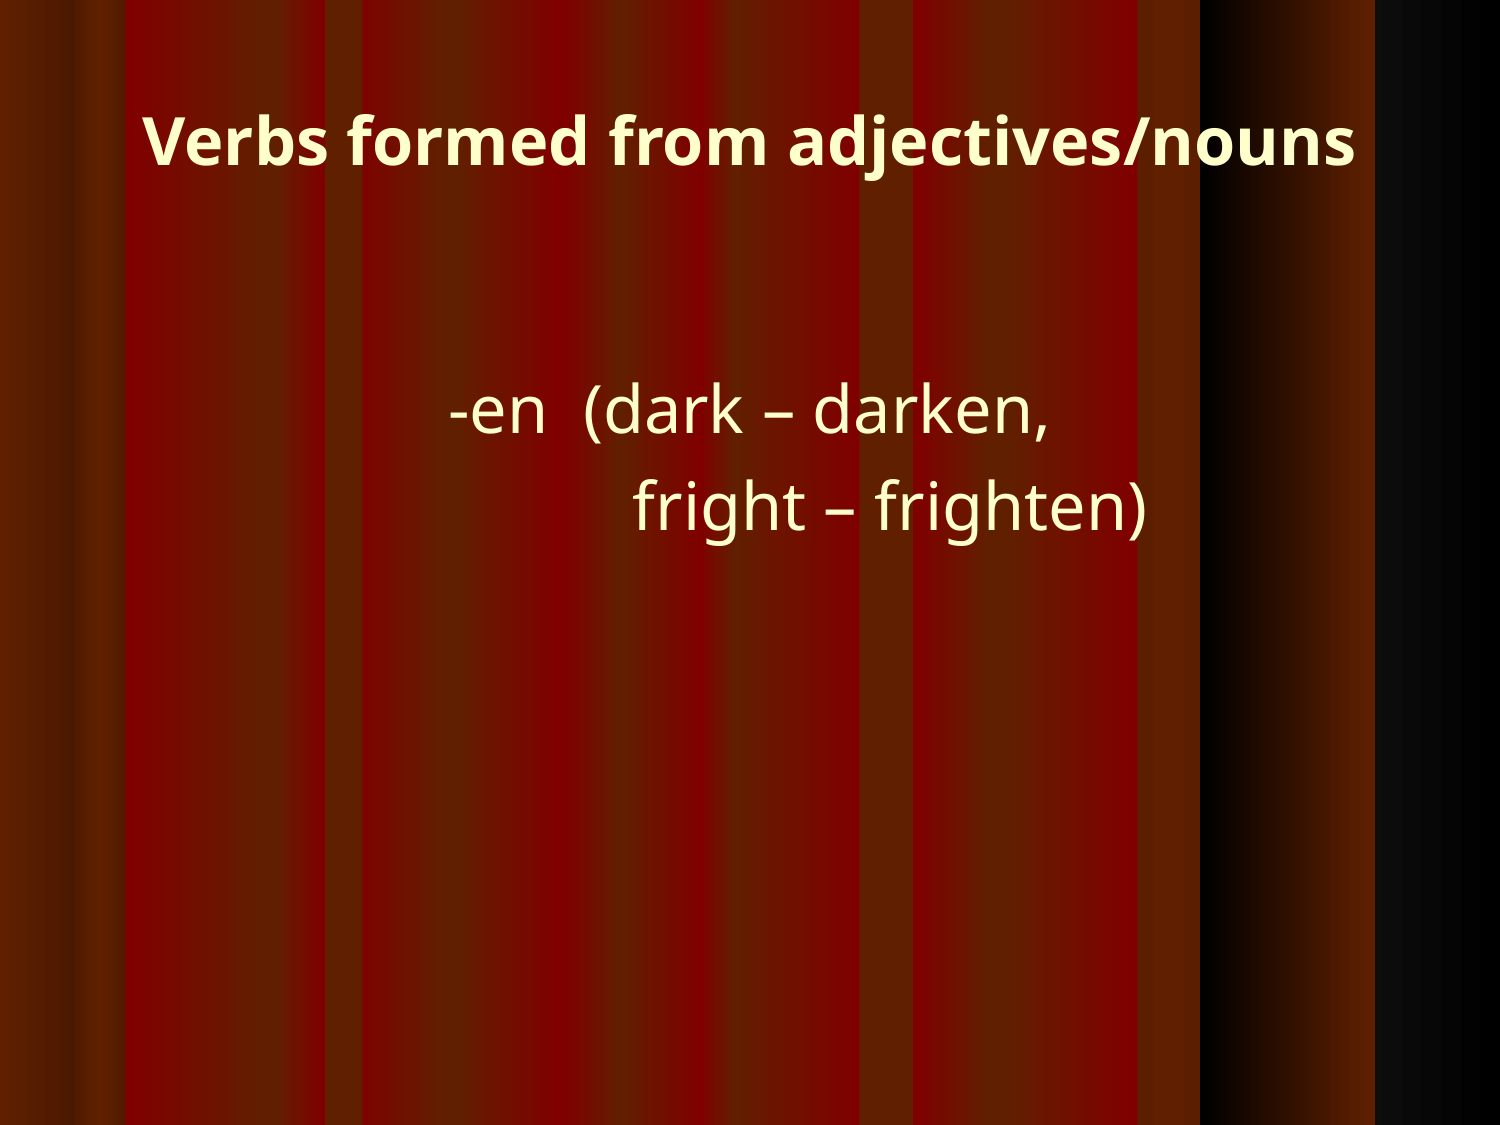

# Verbs formed from adjectives/nouns
-en (dark – darken,
				fright – frighten)‏